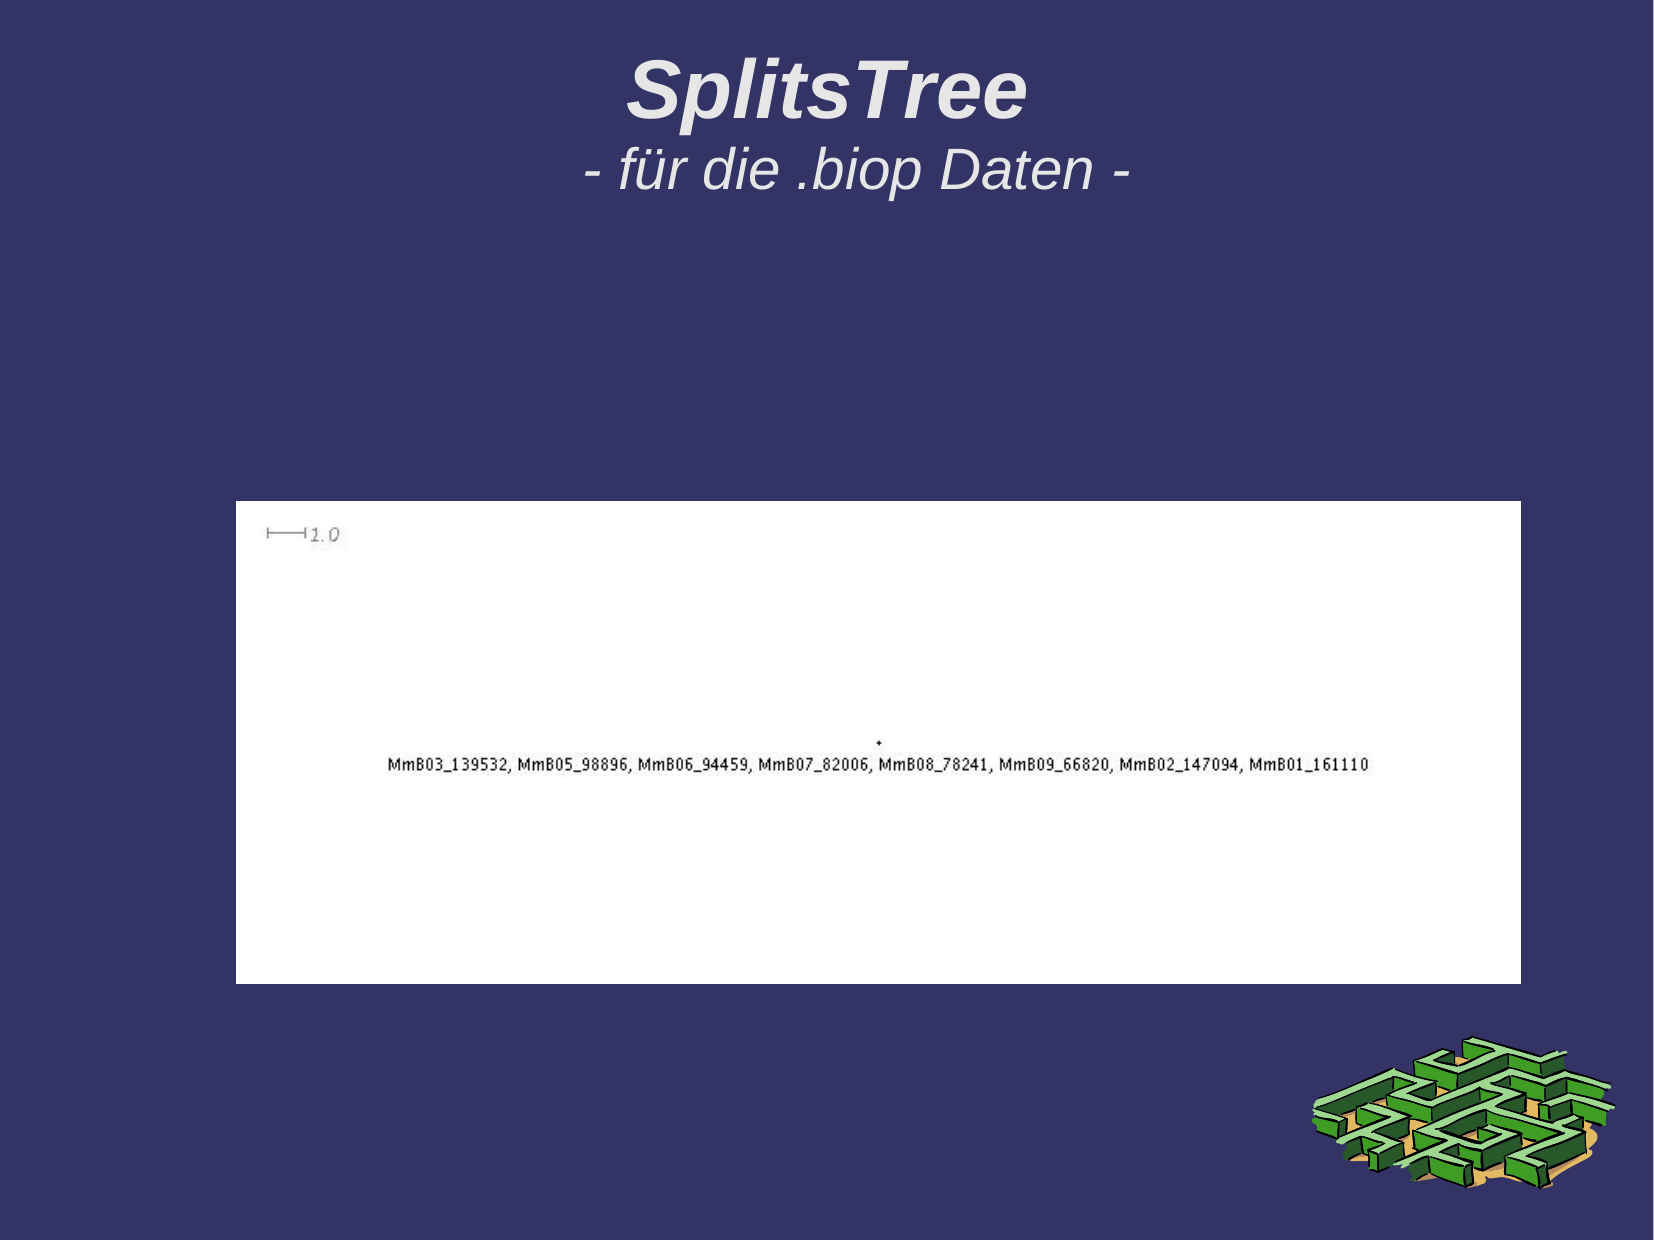

# SplitsTree - für die .biop Daten -